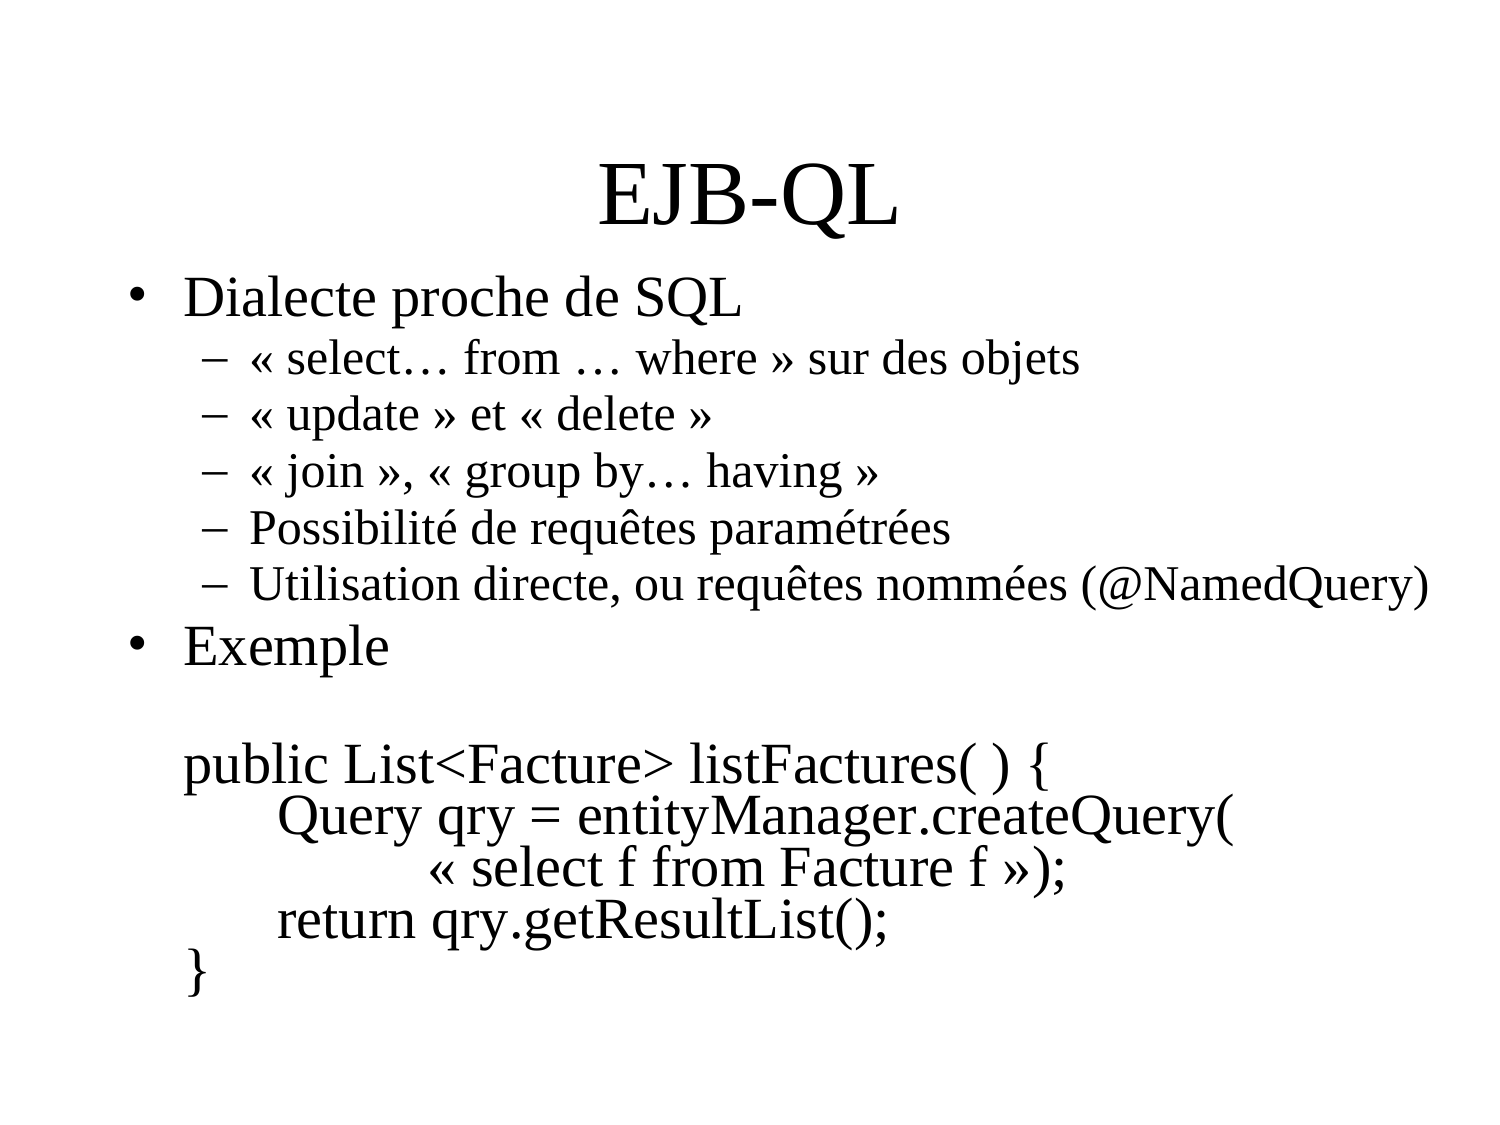

# EJB-QL
Dialecte proche de SQL
« select… from … where » sur des objets
« update » et « delete »
« join », « group by… having »
Possibilité de requêtes paramétrées
Utilisation directe, ou requêtes nommées (@NamedQuery)
Exemple
	public List<Facture> listFactures( ) {
	Query qry = entityManager.createQuery(
		« select f from Facture f »);
	return qry.getResultList();
}